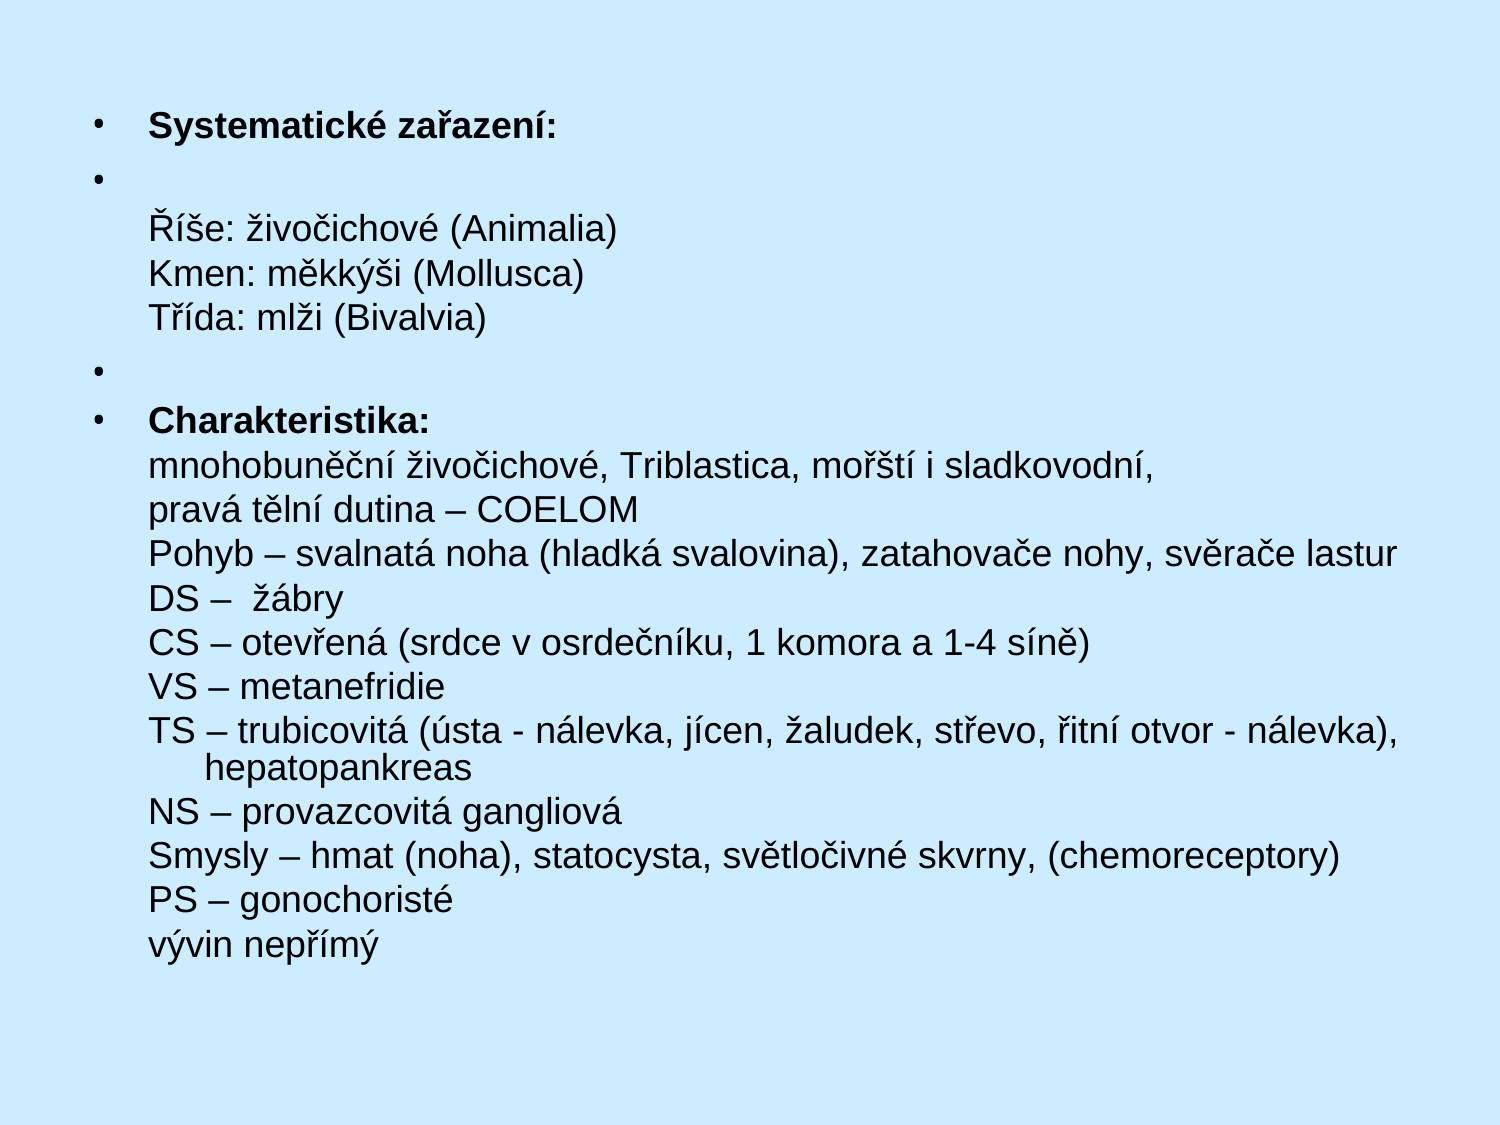

#
Systematické zařazení:
Říše: živočichové (Animalia)
Kmen: měkkýši (Mollusca)
Třída: mlži (Bivalvia)
Charakteristika:
mnohobuněční živočichové, Triblastica, mořští i sladkovodní,
pravá tělní dutina – COELOM
Pohyb – svalnatá noha (hladká svalovina), zatahovače nohy, svěrače lastur
DS – žábry
CS – otevřená (srdce v osrdečníku, 1 komora a 1-4 síně)
VS – metanefridie
TS – trubicovitá (ústa - nálevka, jícen, žaludek, střevo, řitní otvor - nálevka), hepatopankreas
NS – provazcovitá gangliová
Smysly – hmat (noha), statocysta, světločivné skvrny, (chemoreceptory)
PS – gonochoristé
vývin nepřímý